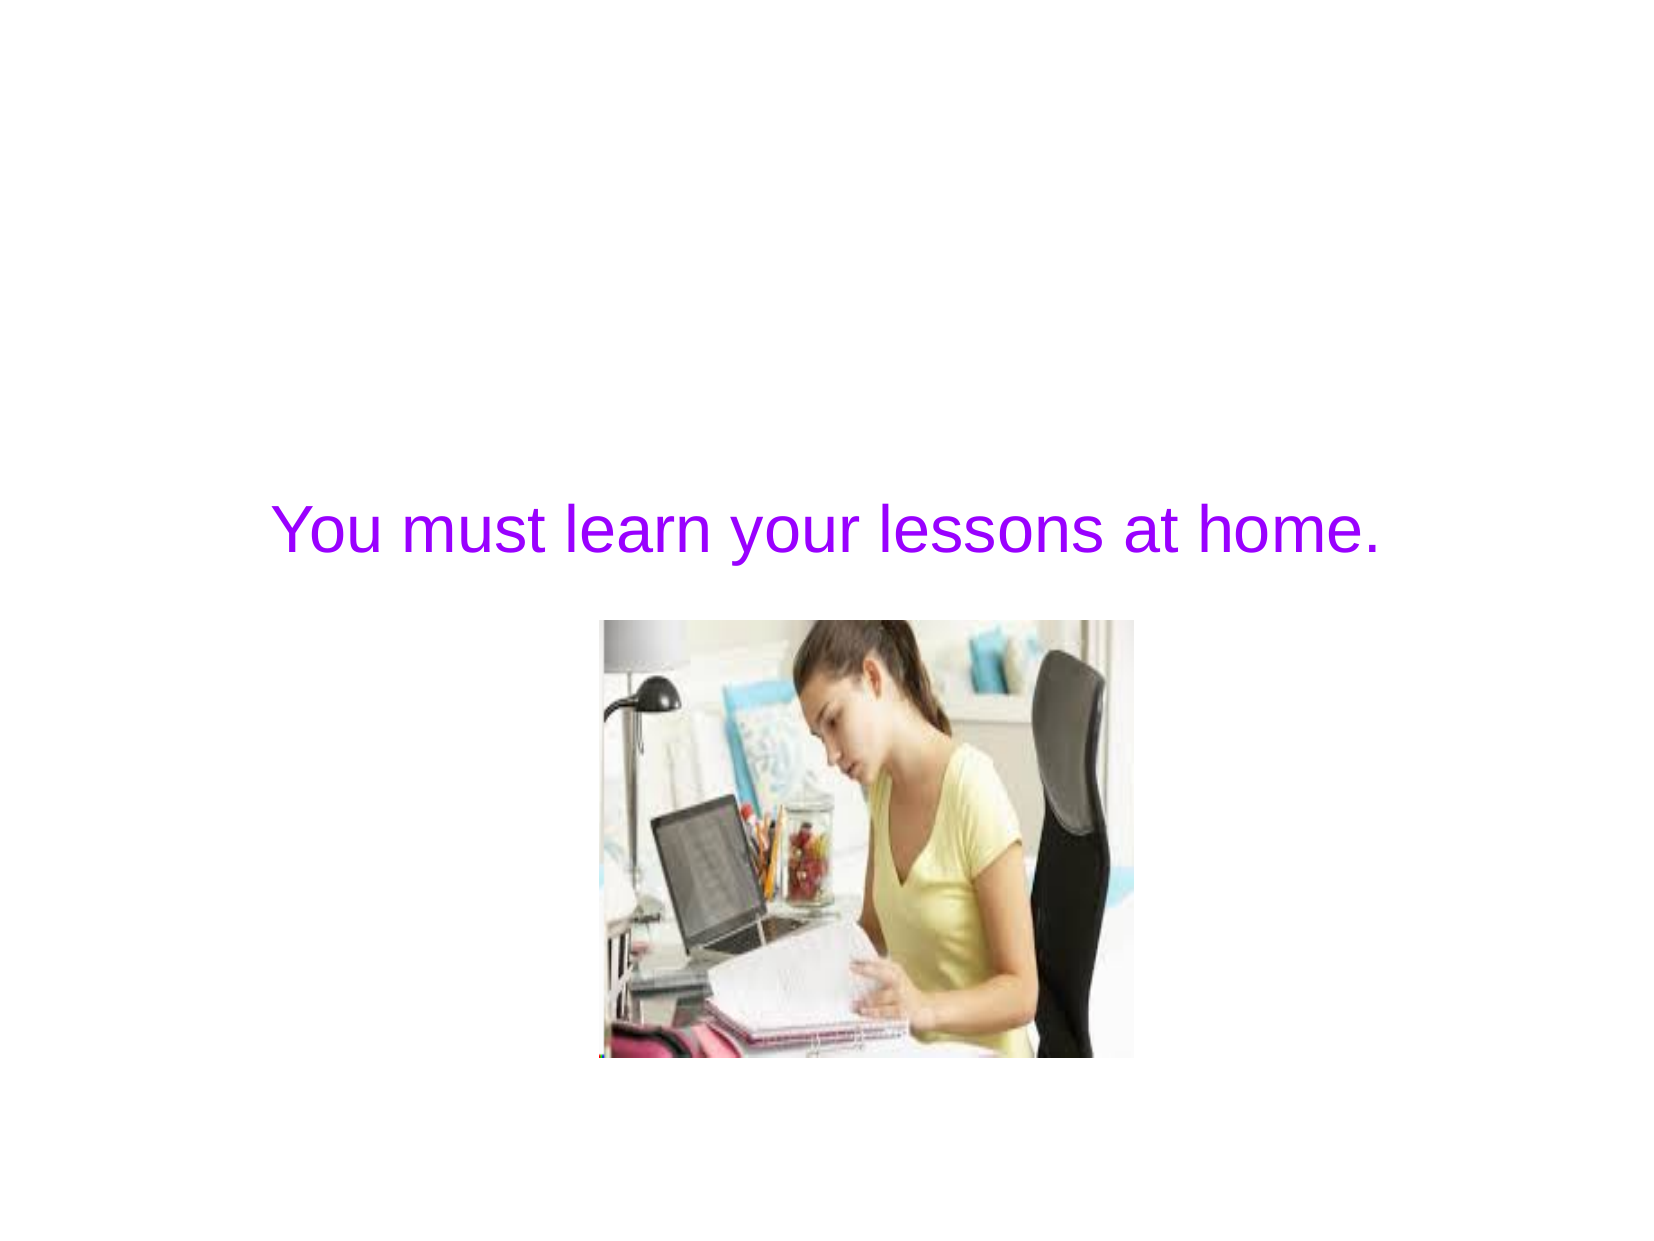

# You must learn your lessons at home.